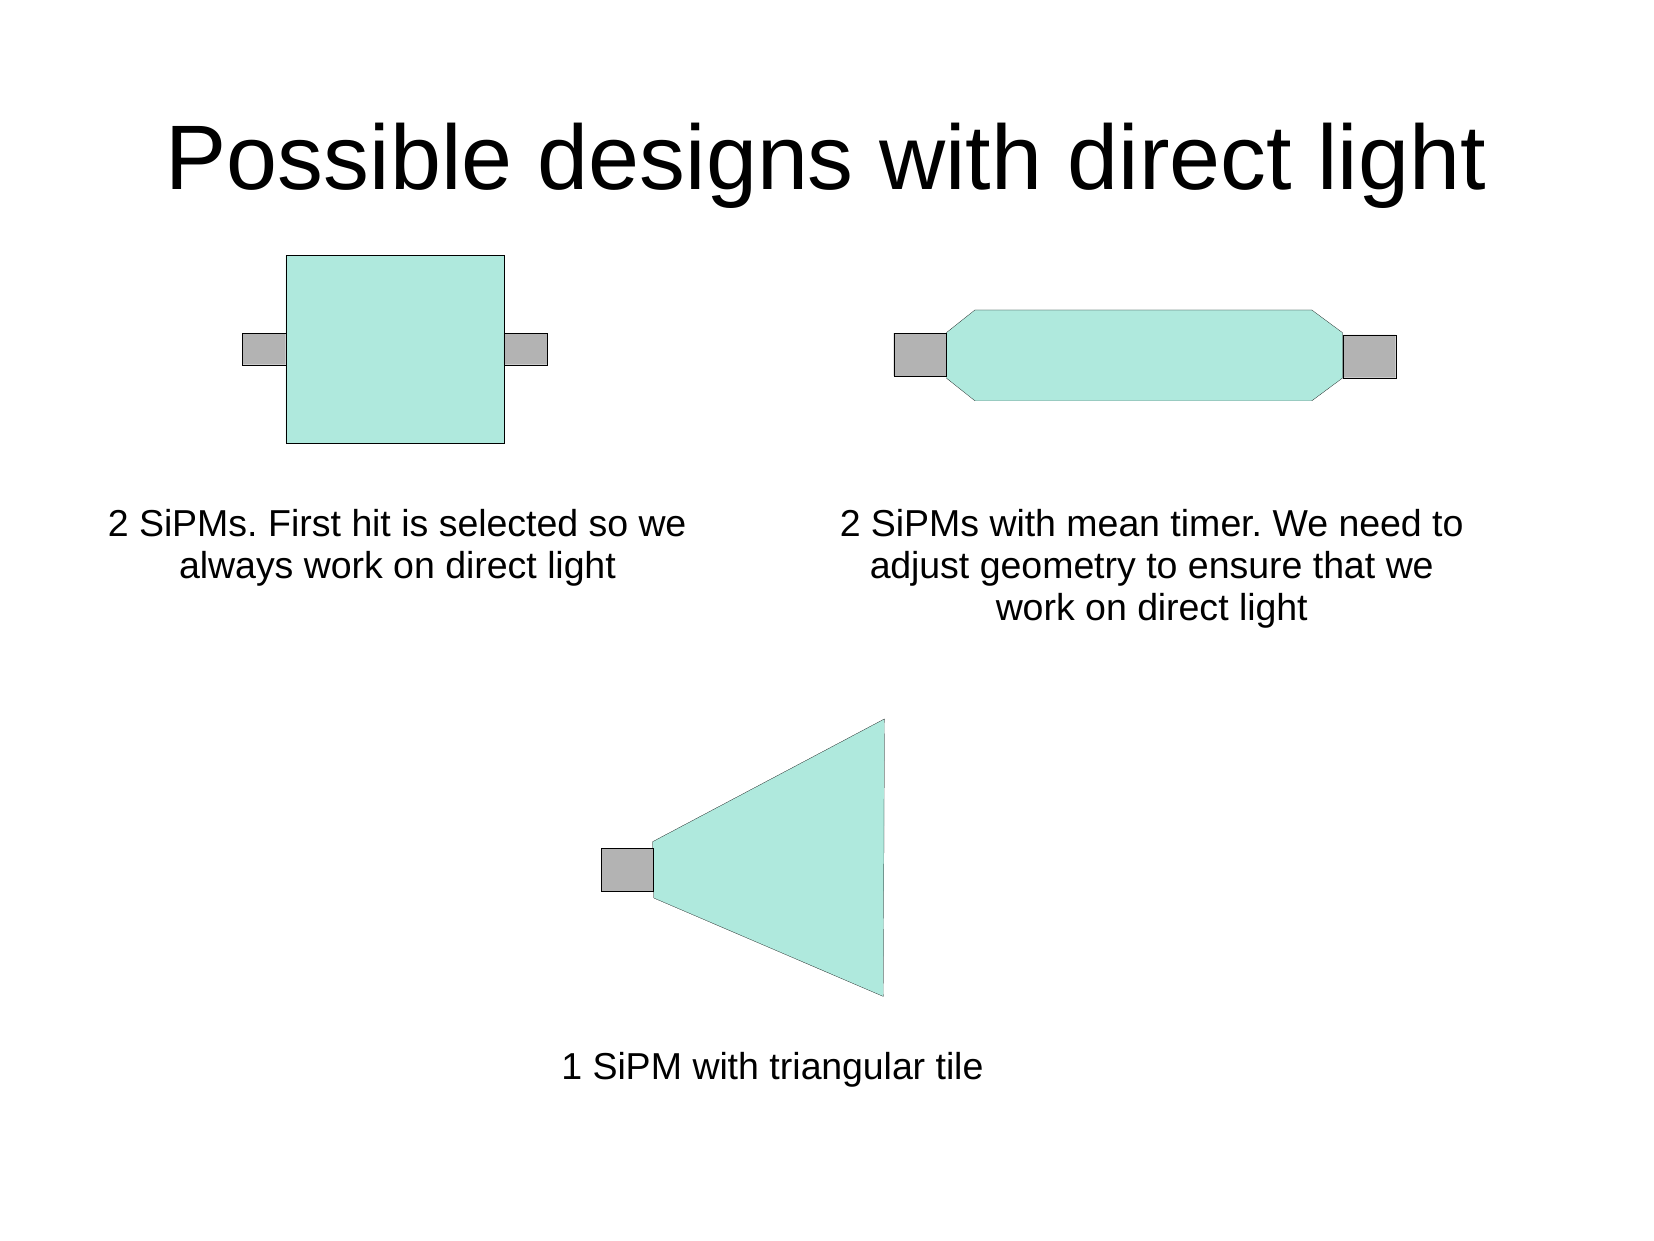

# Possible designs with direct light
2 SiPMs. First hit is selected so we always work on direct light
2 SiPMs with mean timer. We need to adjust geometry to ensure that we work on direct light
1 SiPM with triangular tile